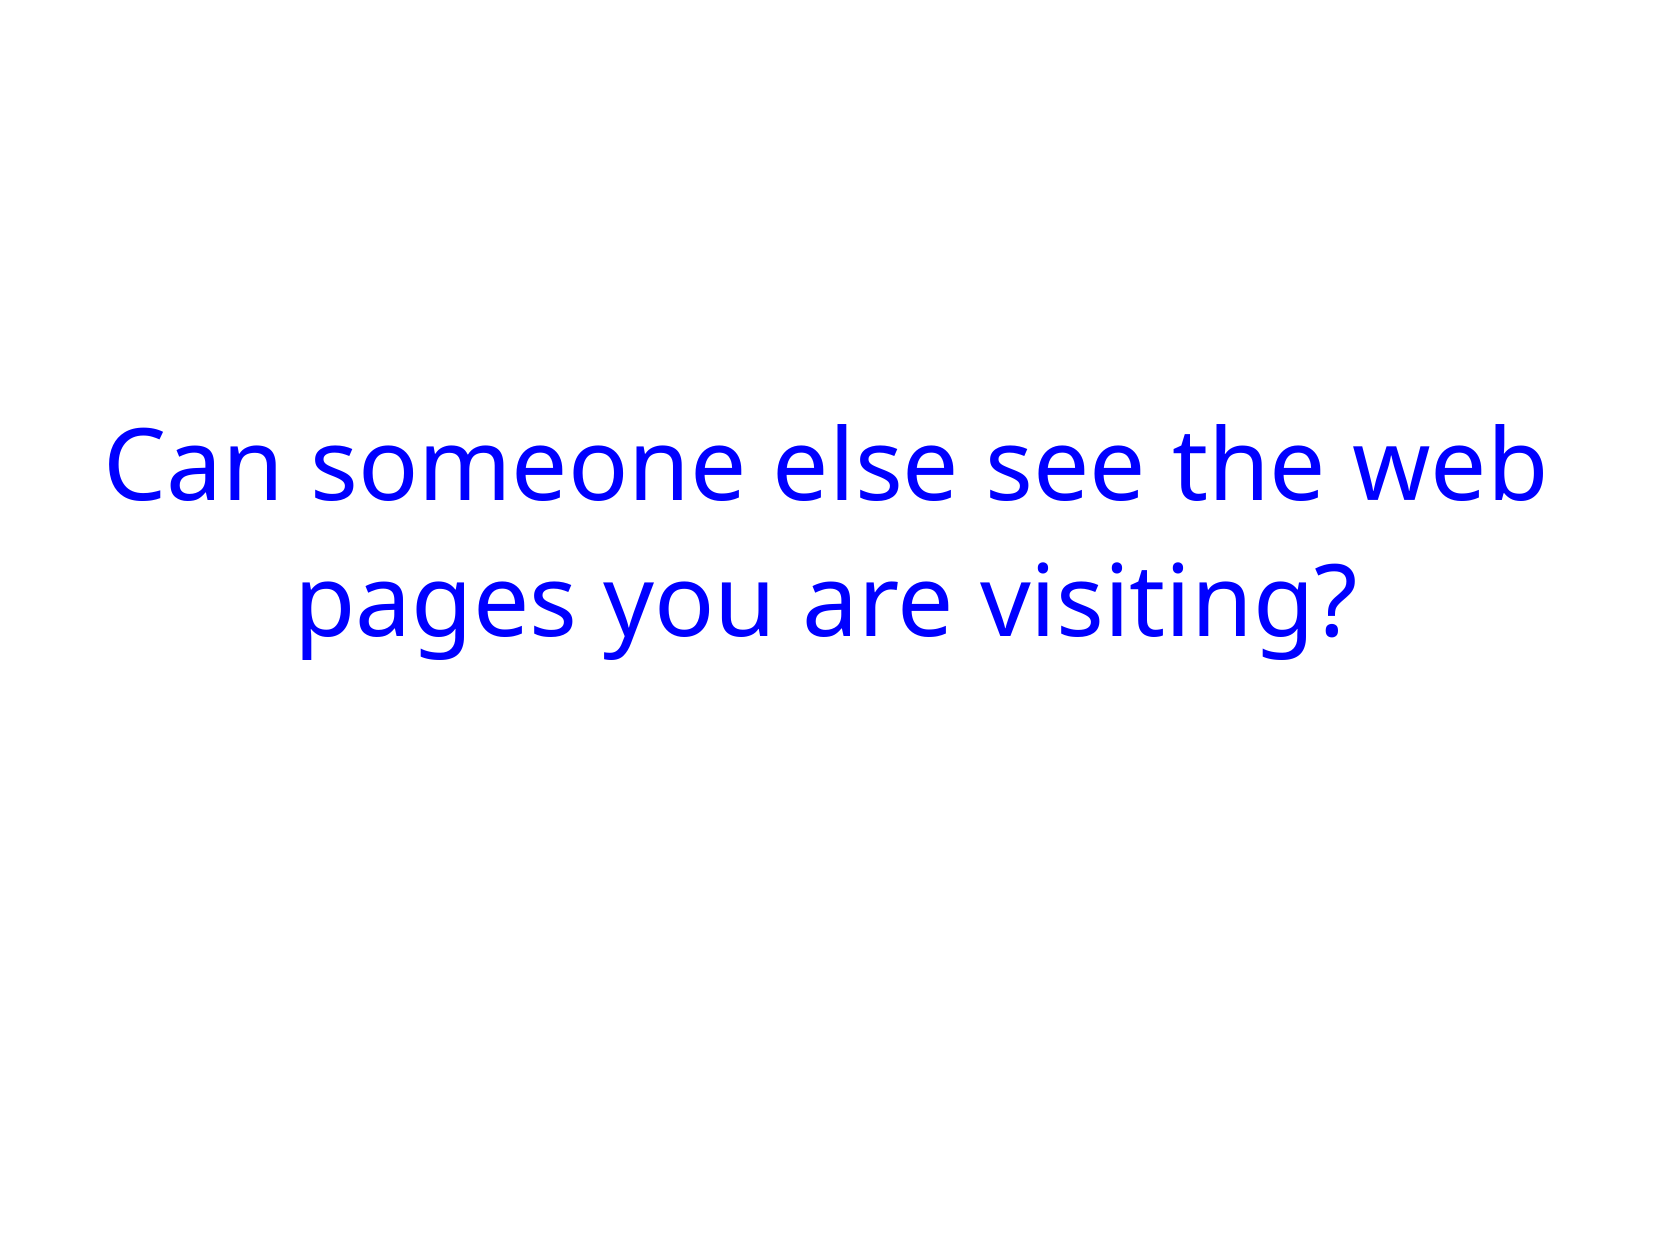

# Can someone else see the web pages you are visiting?